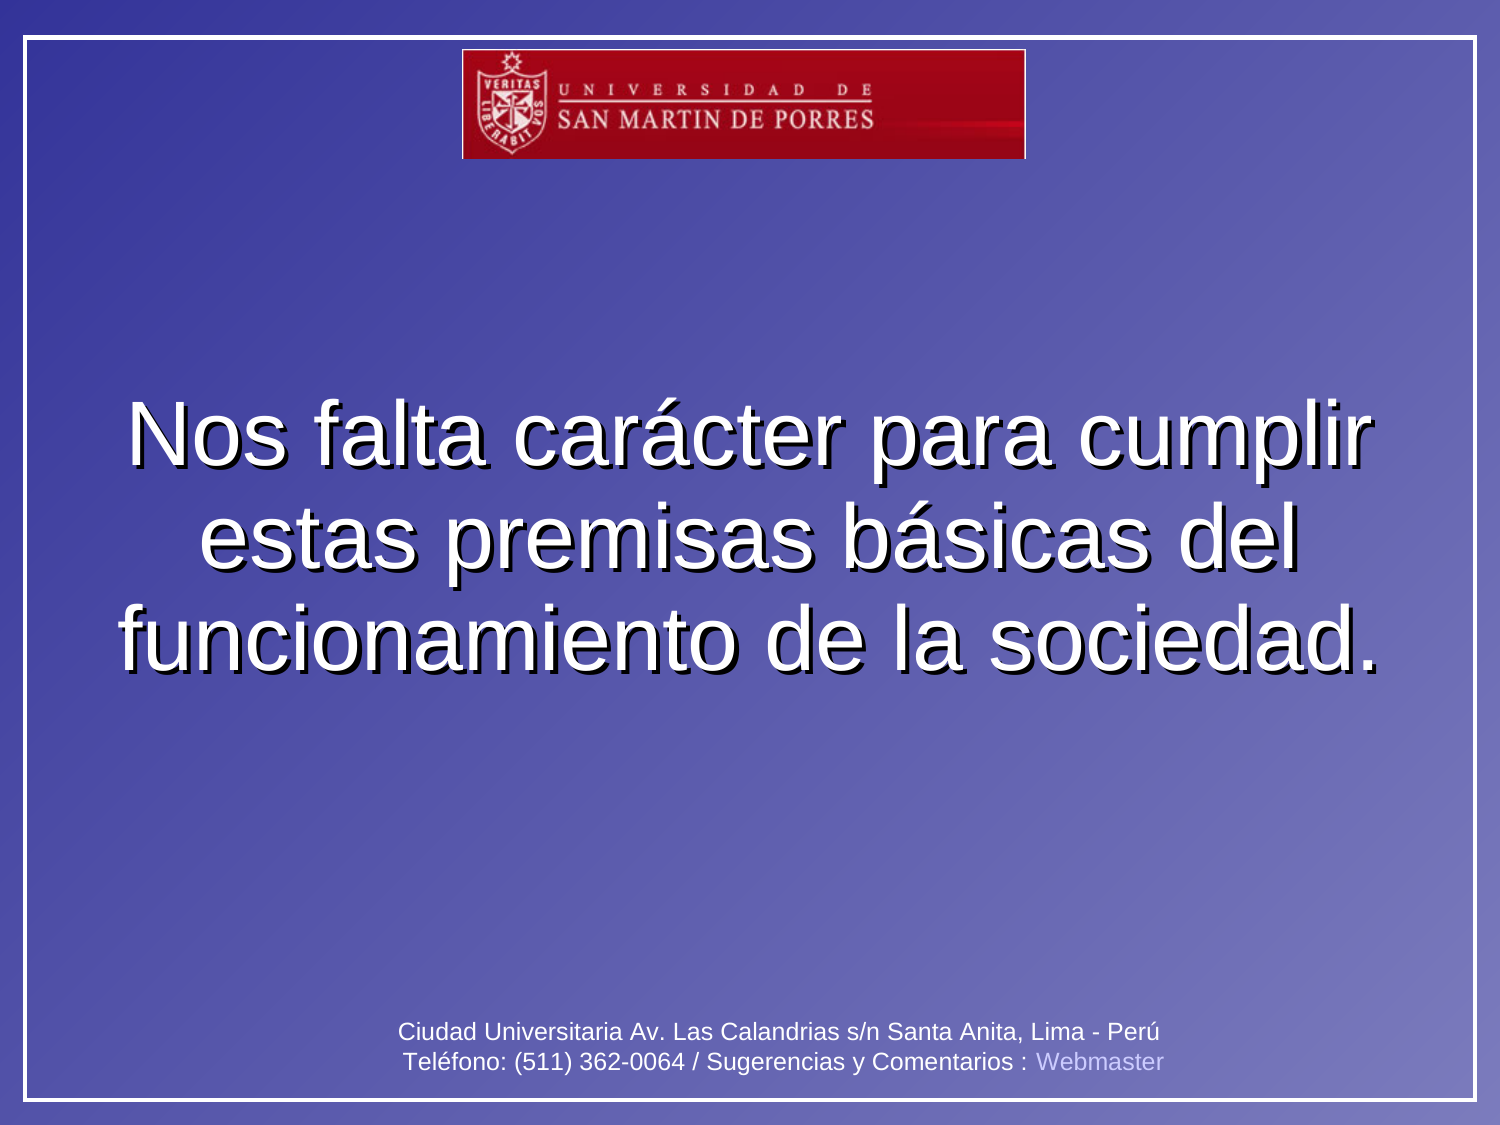

# Nos falta carácter para cumplir estas premisas básicas del funcionamiento de la sociedad.